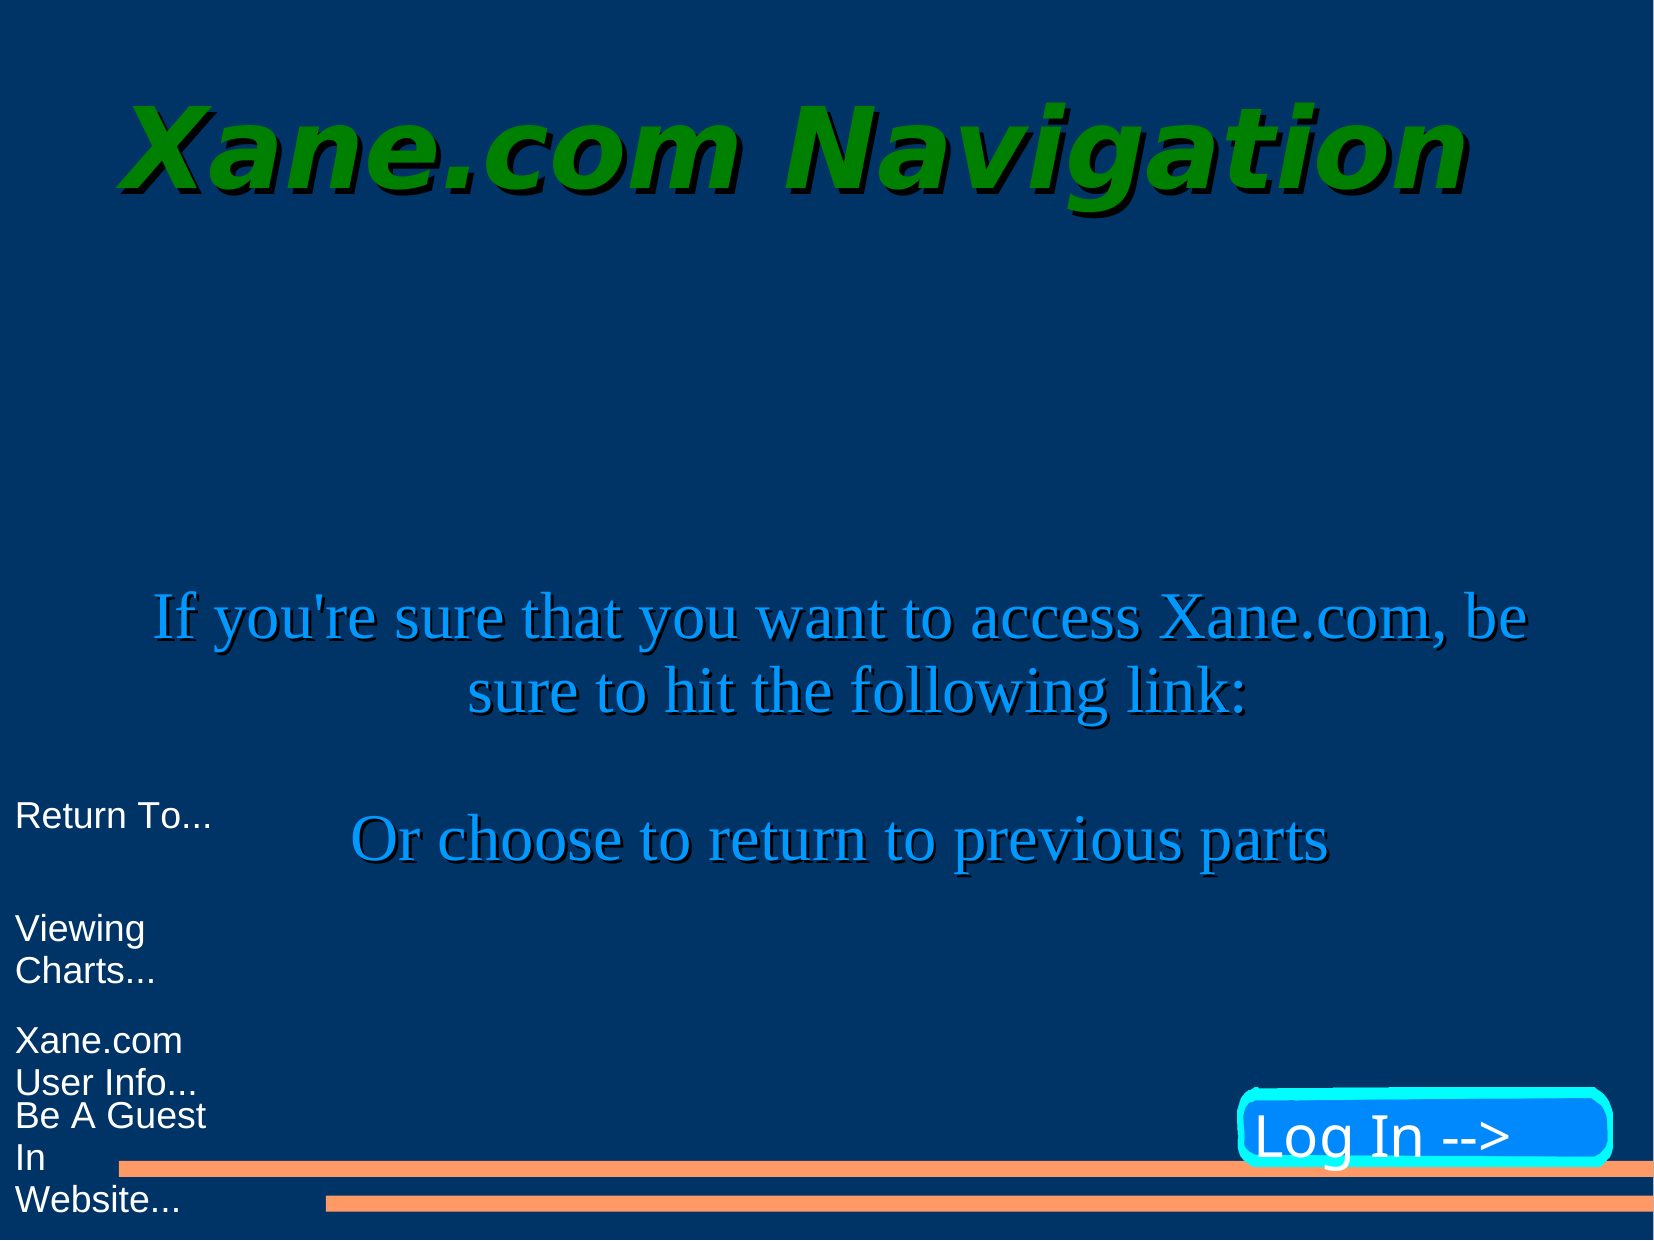

# Xane.com Navigation
If you're sure that you want to access Xane.com, be sure to hit the following link:
Or choose to return to previous parts
Return To...
Viewing Charts...
Xane.com User Info...
Be A Guest In Website...
 Log In -->